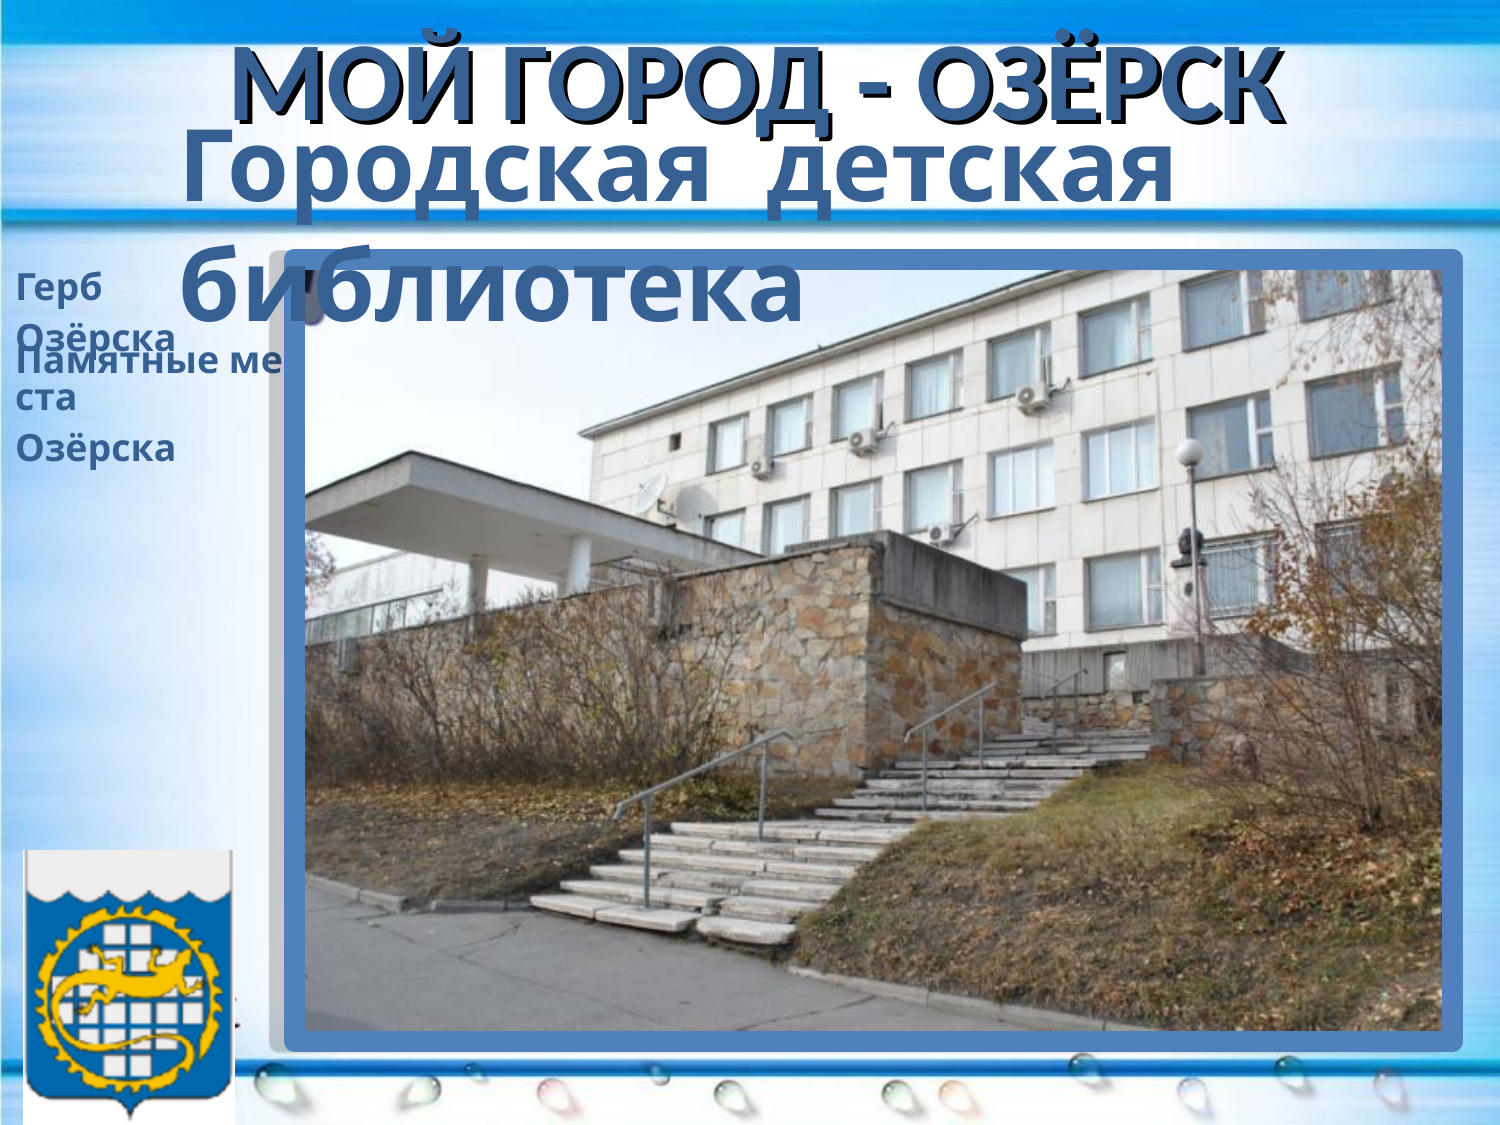

Мой город - Озёрск
Городская детская библиотека
Герб Озёрска
Памятные места
Озёрска
Там компьютеры, мультяшки,
Книжки там берём читать.
Интересно всё нам это.
А ходим мы в ….